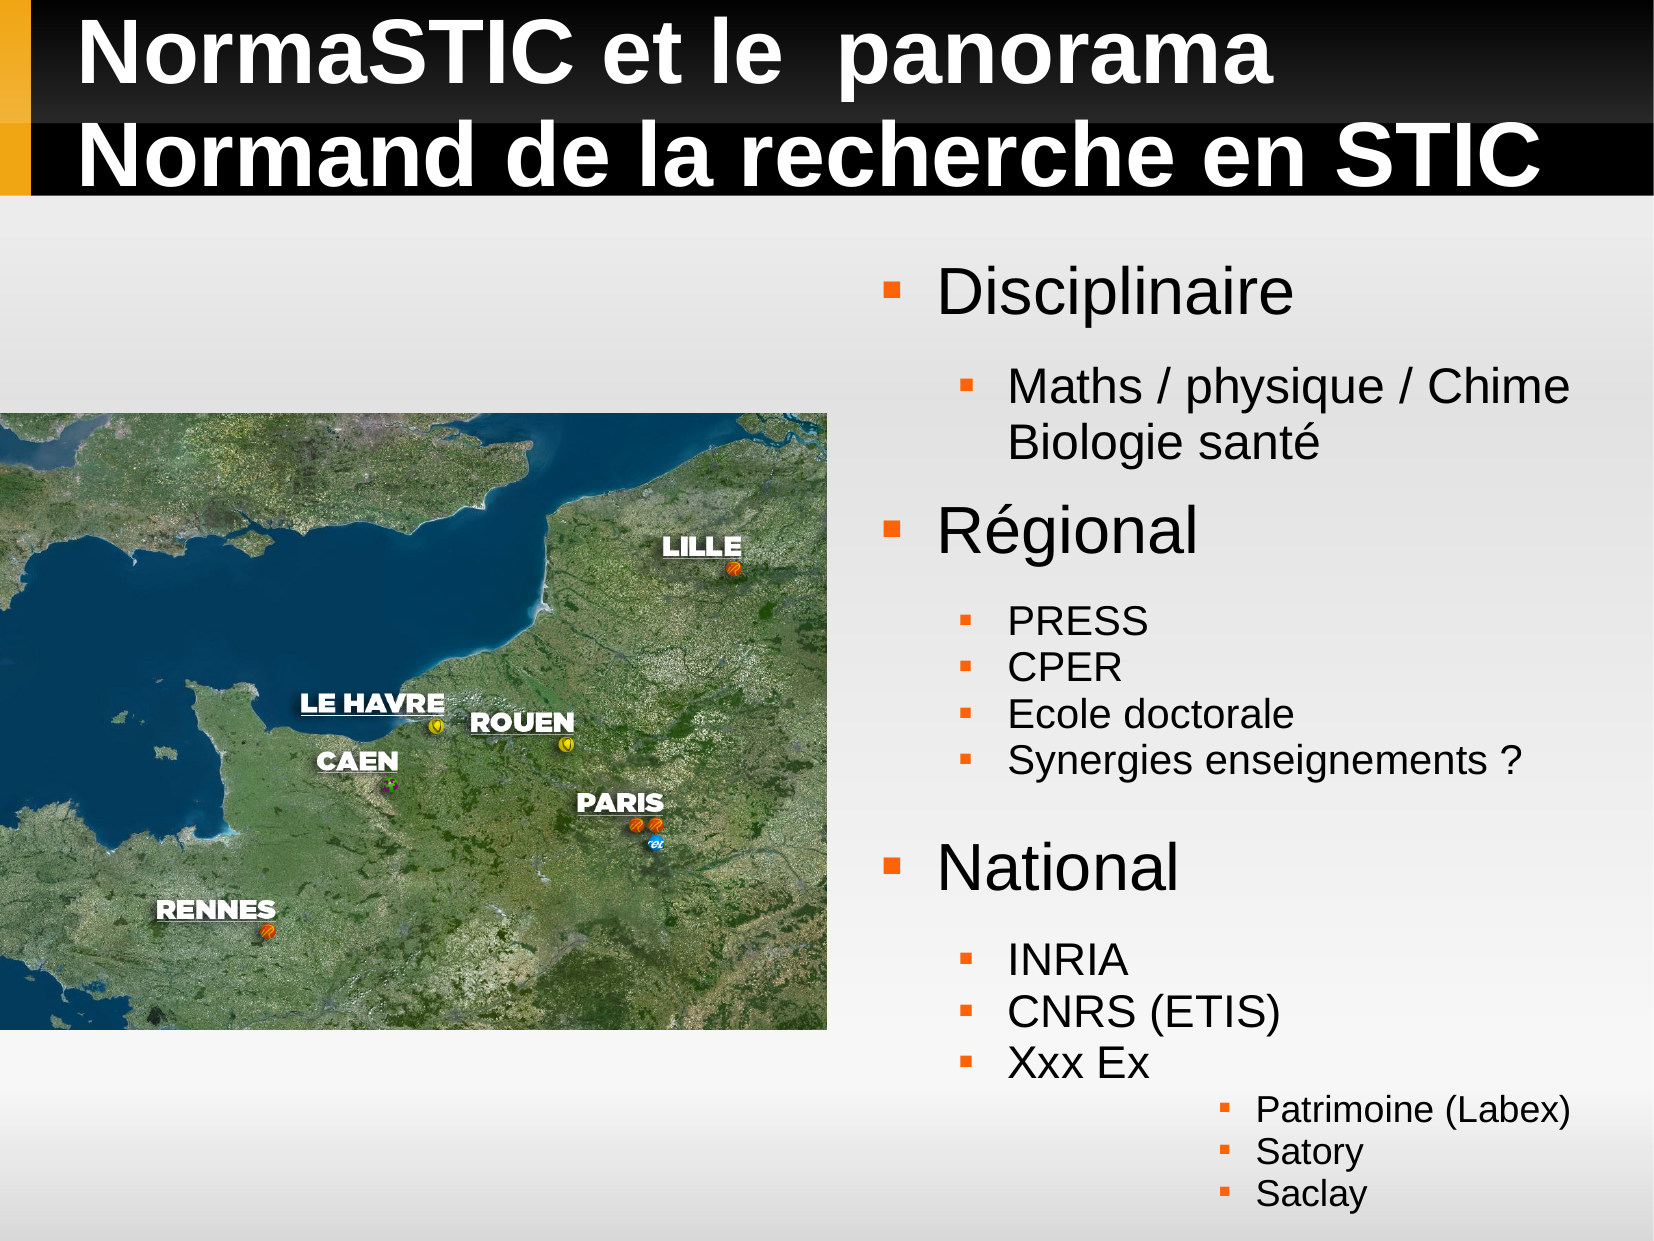

# NormaSTIC et le panorama Normand de la recherche en STIC
Disciplinaire
Maths / physique / Chime Biologie santé
Régional
PRESS
CPER
Ecole doctorale
Synergies enseignements ?
National
INRIA
CNRS (ETIS)
Xxx Ex
Patrimoine (Labex)
Satory
Saclay